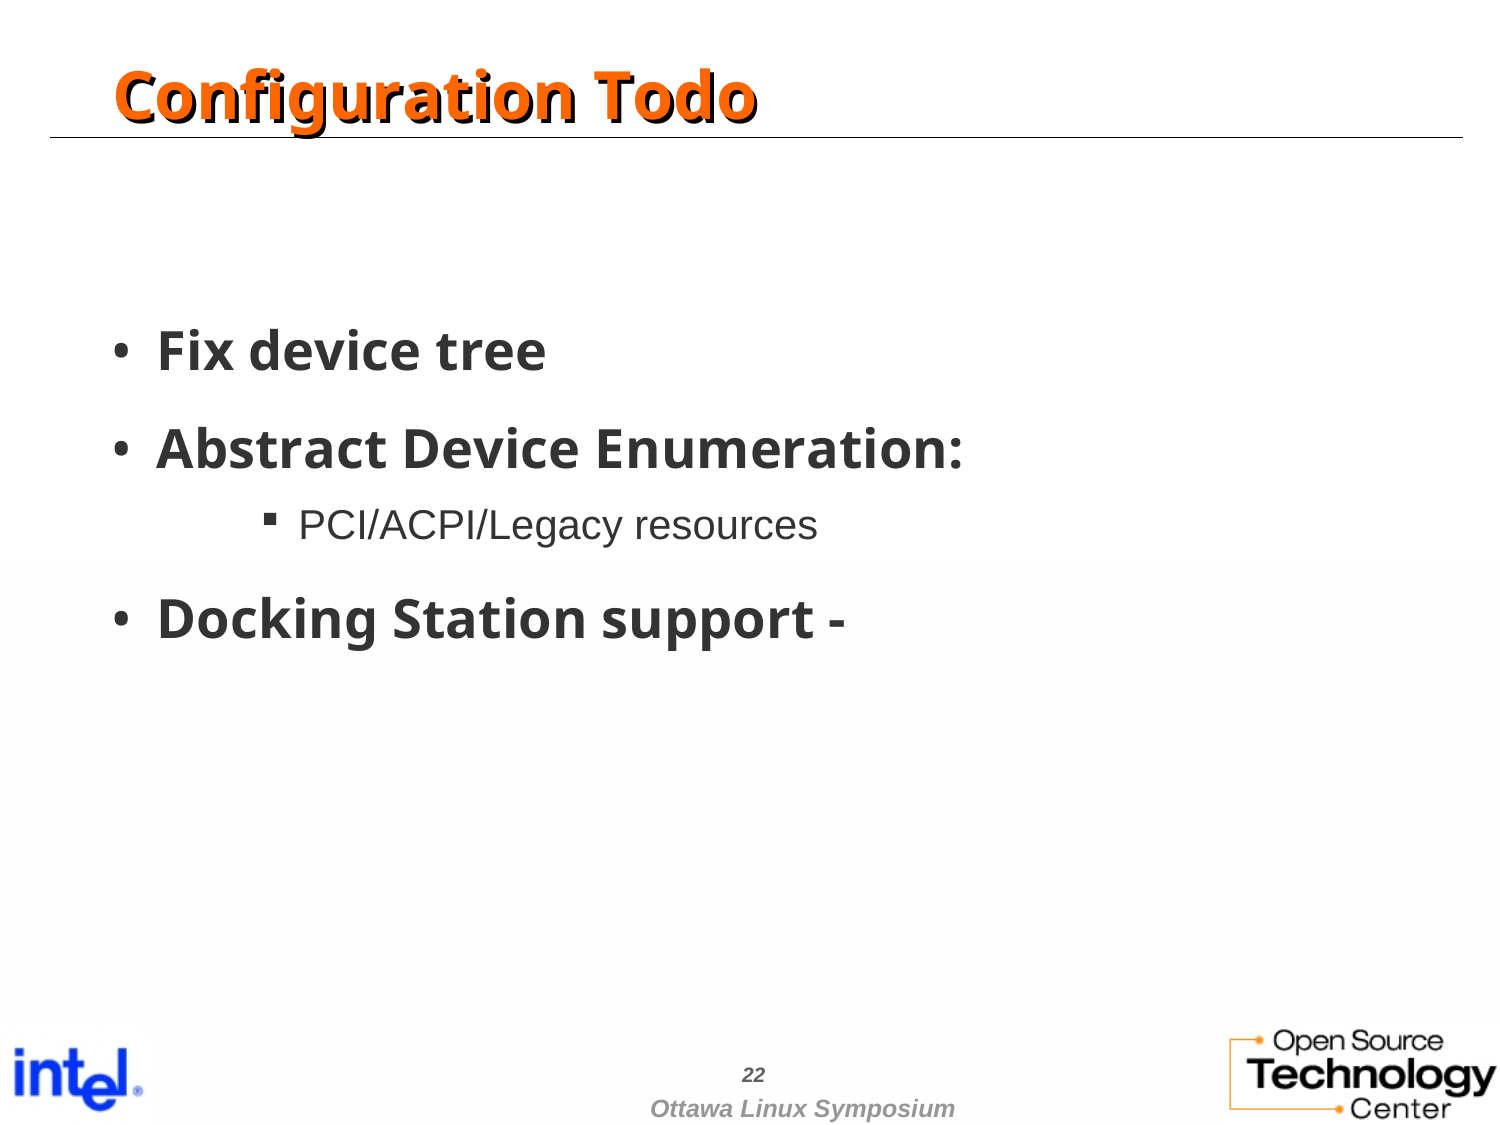

# Configuration Todo
Fix device tree
Abstract Device Enumeration:
PCI/ACPI/Legacy resources
Docking Station support -